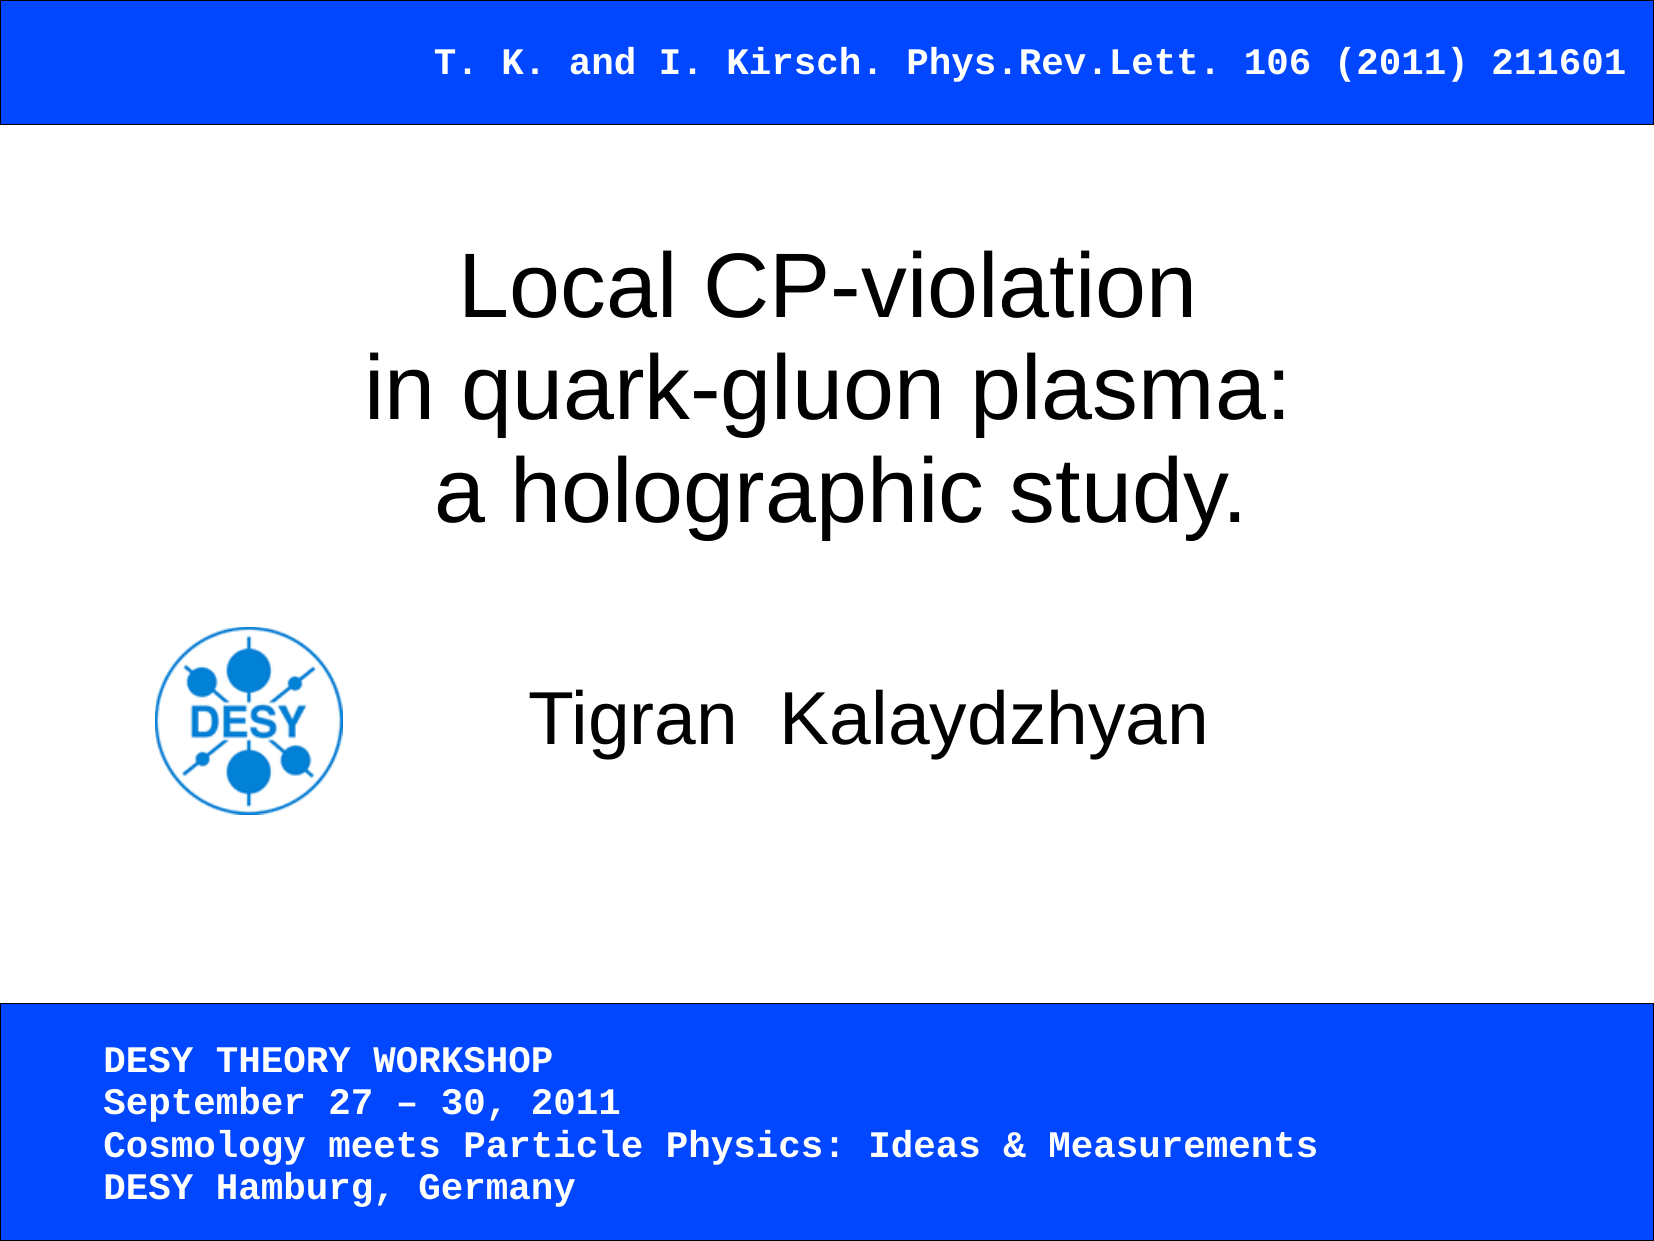

T. K. and I. Kirsch. Phys.Rev.Lett. 106 (2011) 211601
Local CP-violation
in quark-gluon plasma:
a holographic study.
Tigran Kalaydzhyan
DESY THEORY WORKSHOP
September 27 – 30, 2011
Cosmology meets Particle Physics: Ideas & Measurements
DESY Hamburg, Germany